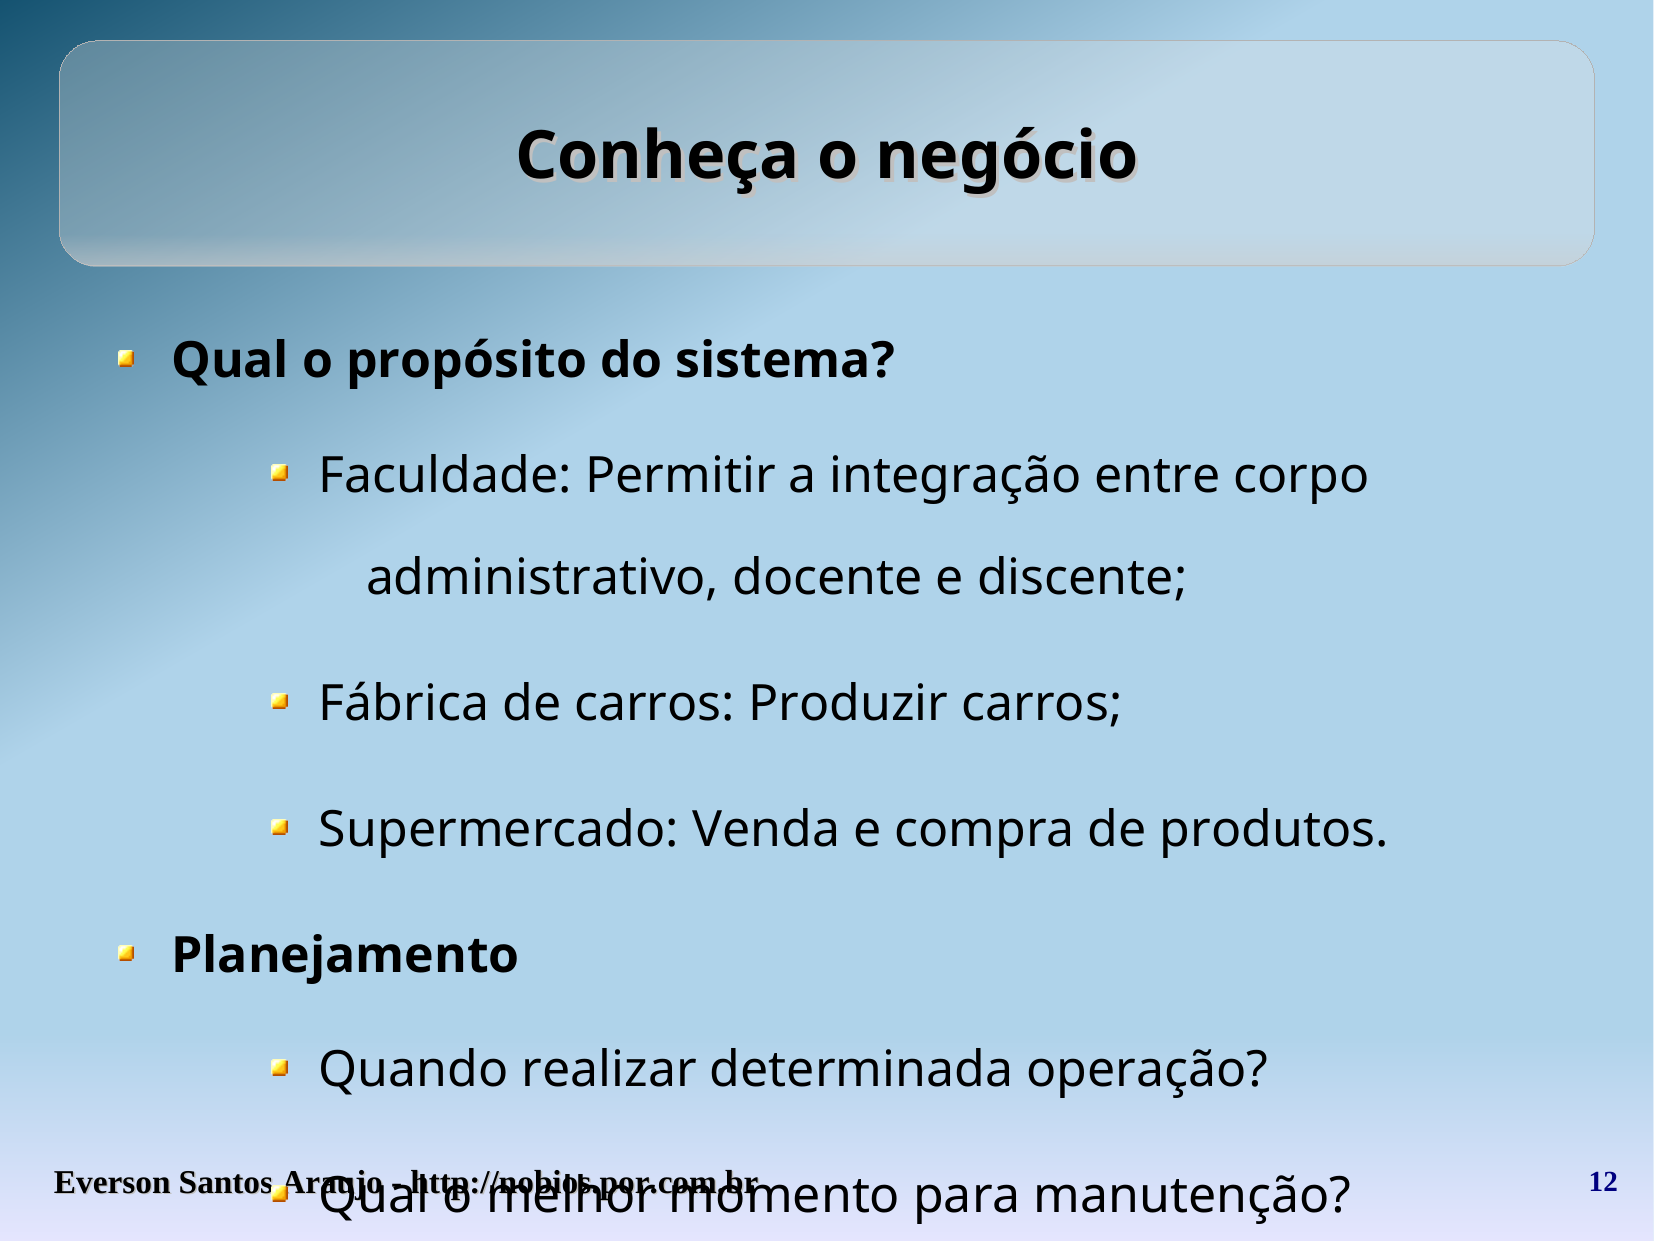

# Conheça o negócio
Qual o propósito do sistema?
Faculdade: Permitir a integração entre corpo administrativo, docente e discente;
Fábrica de carros: Produzir carros;
Supermercado: Venda e compra de produtos.
Planejamento
Quando realizar determinada operação?
Qual o melhor momento para manutenção?
Everson Santos Araujo - http://nobios.por.com.br
12